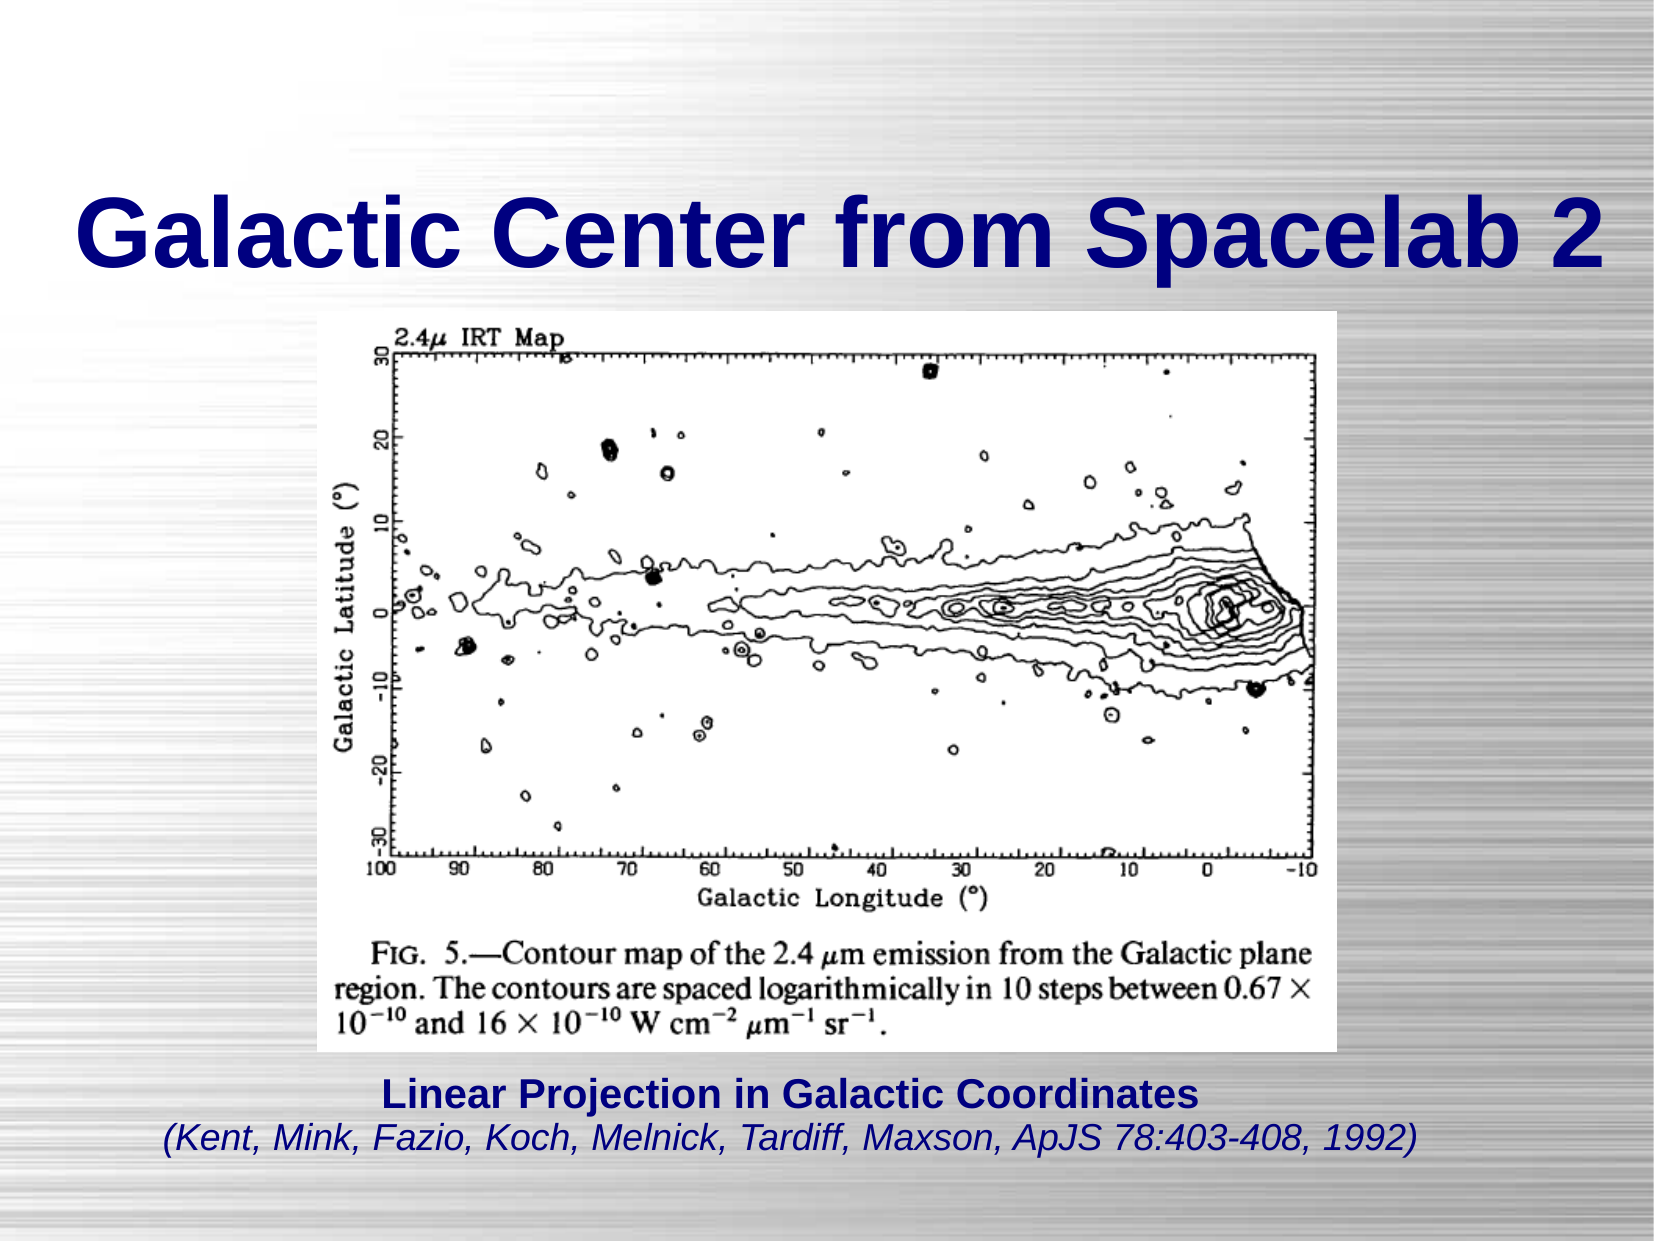

Galactic Center from Spacelab 2
Linear Projection in Galactic Coordinates
(Kent, Mink, Fazio, Koch, Melnick, Tardiff, Maxson, ApJS 78:403-408, 1992)